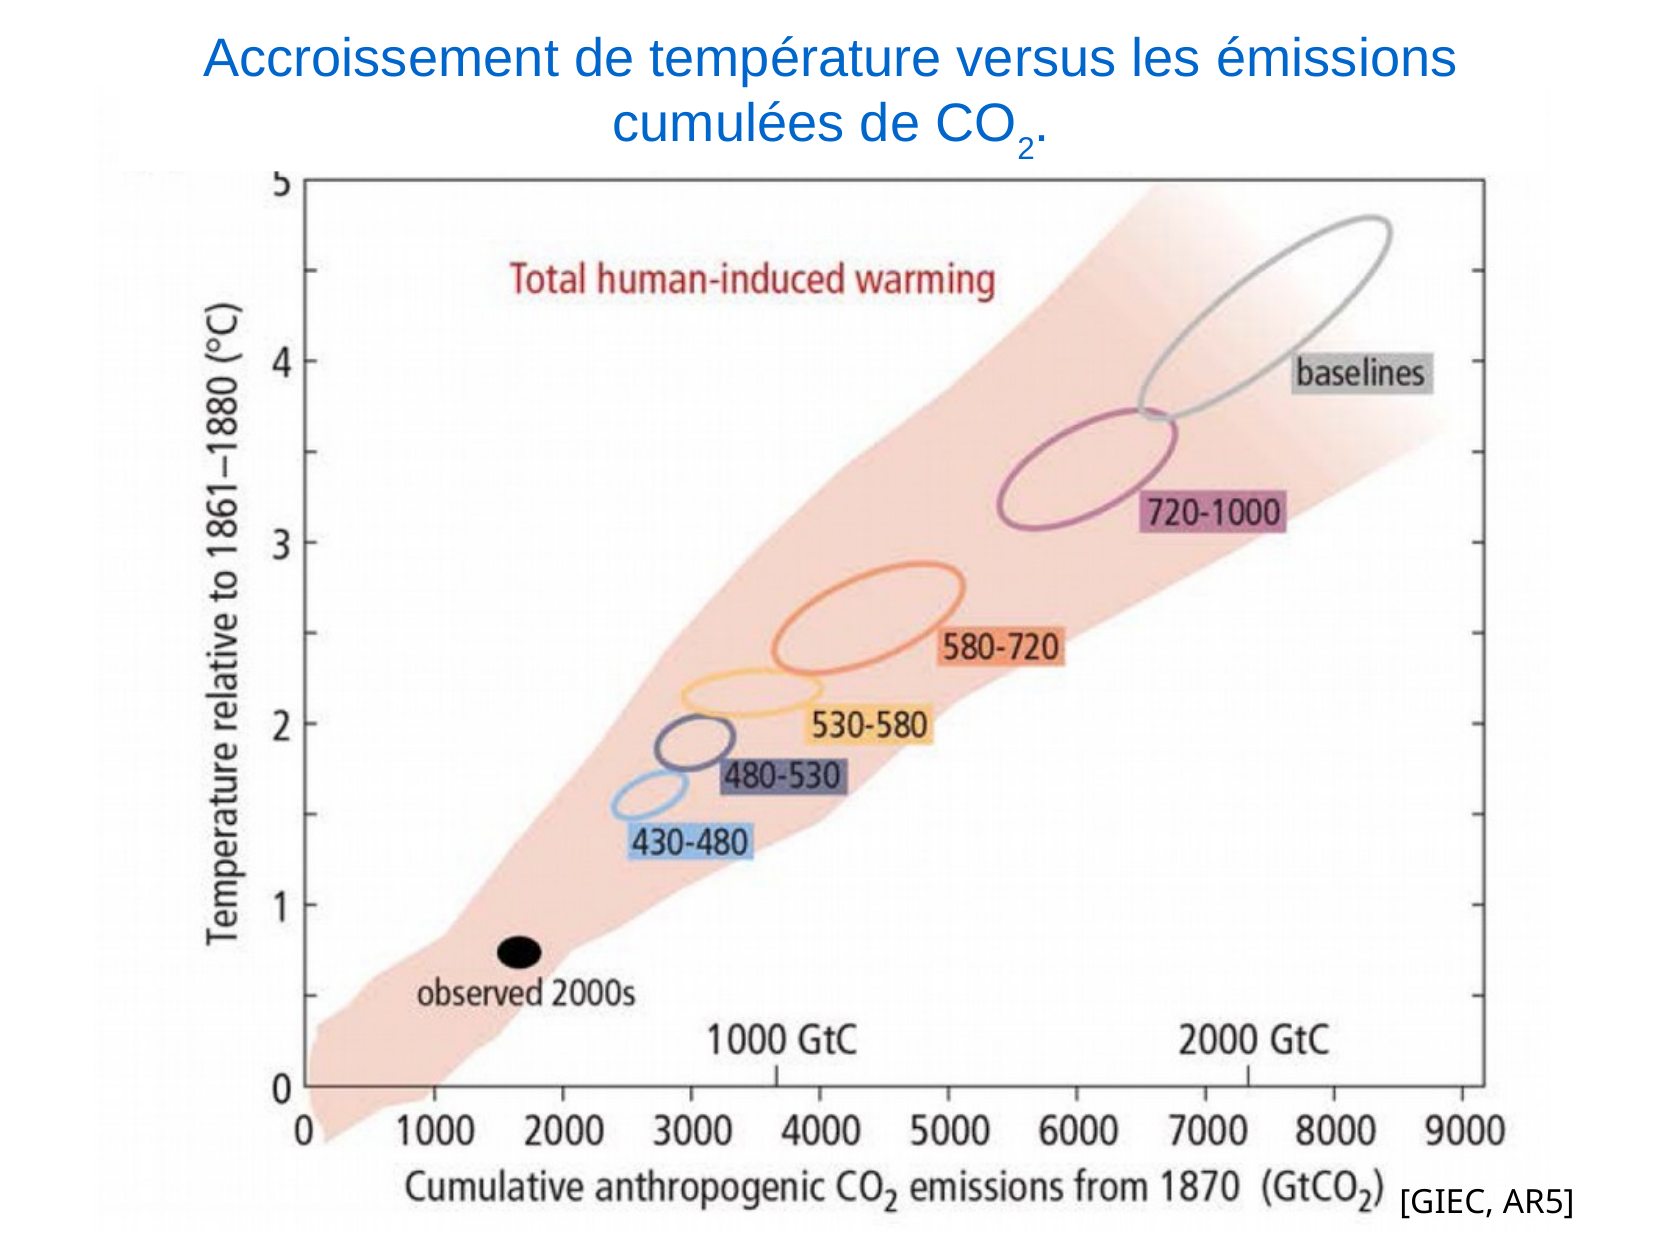

Accroissement de température versus les émissions cumulées de CO2.
[GIEC, AR5]